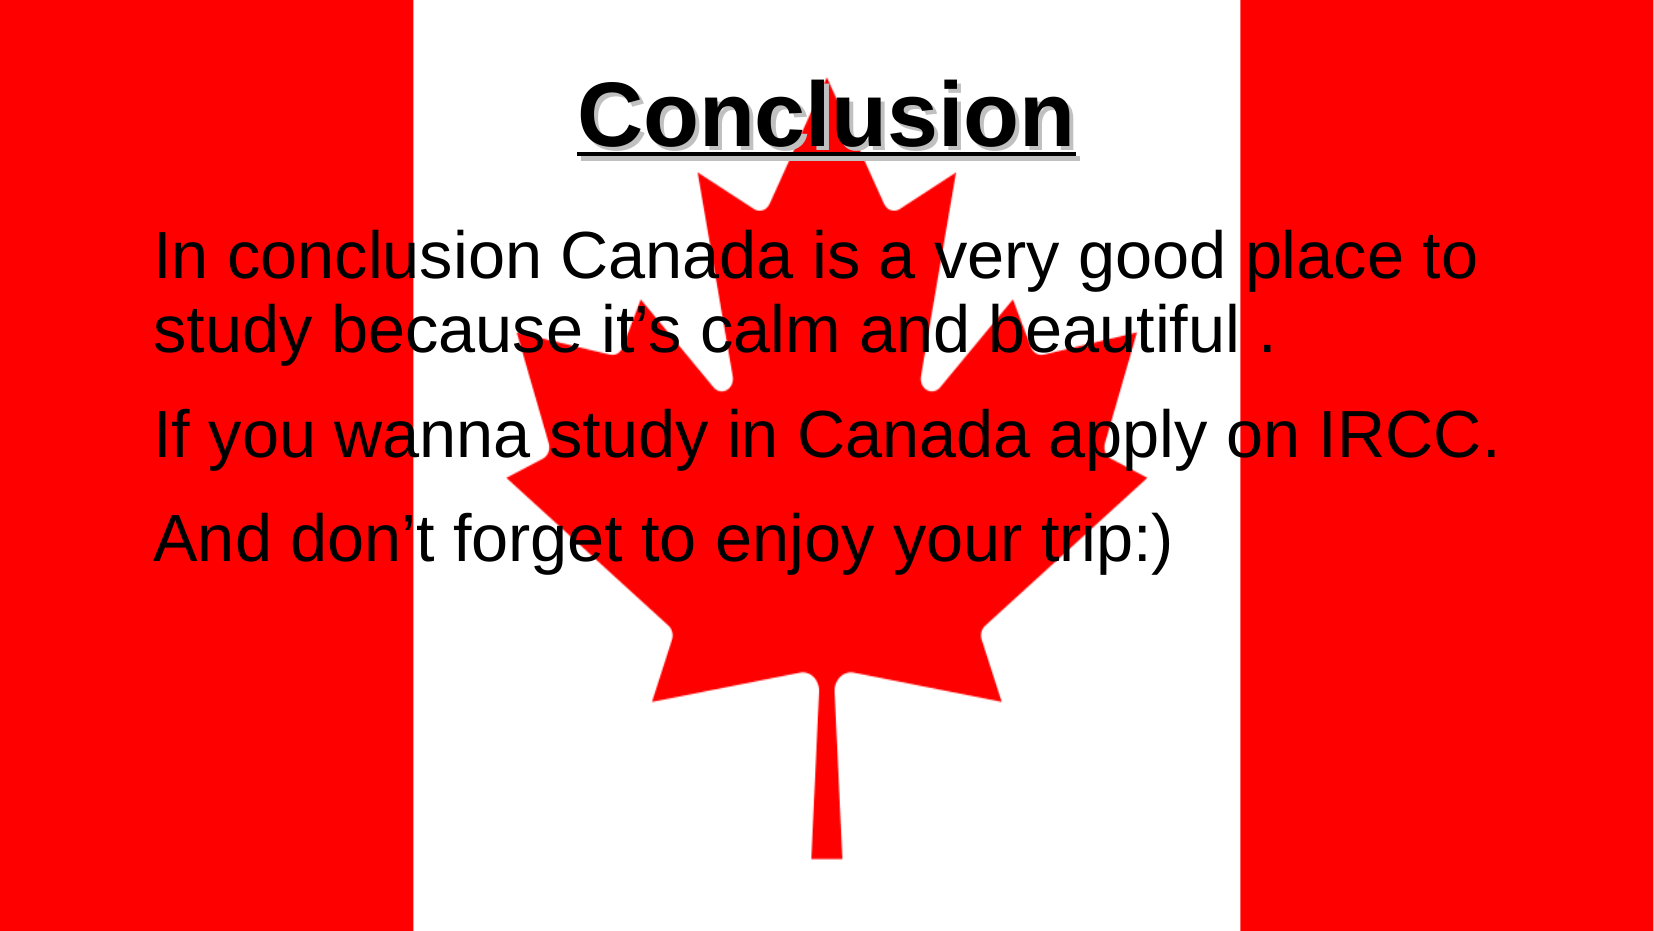

# Conclusion
In conclusion Canada is a very good place to study because it’s calm and beautiful .
If you wanna study in Canada apply on IRCC.
And don’t forget to enjoy your trip:)